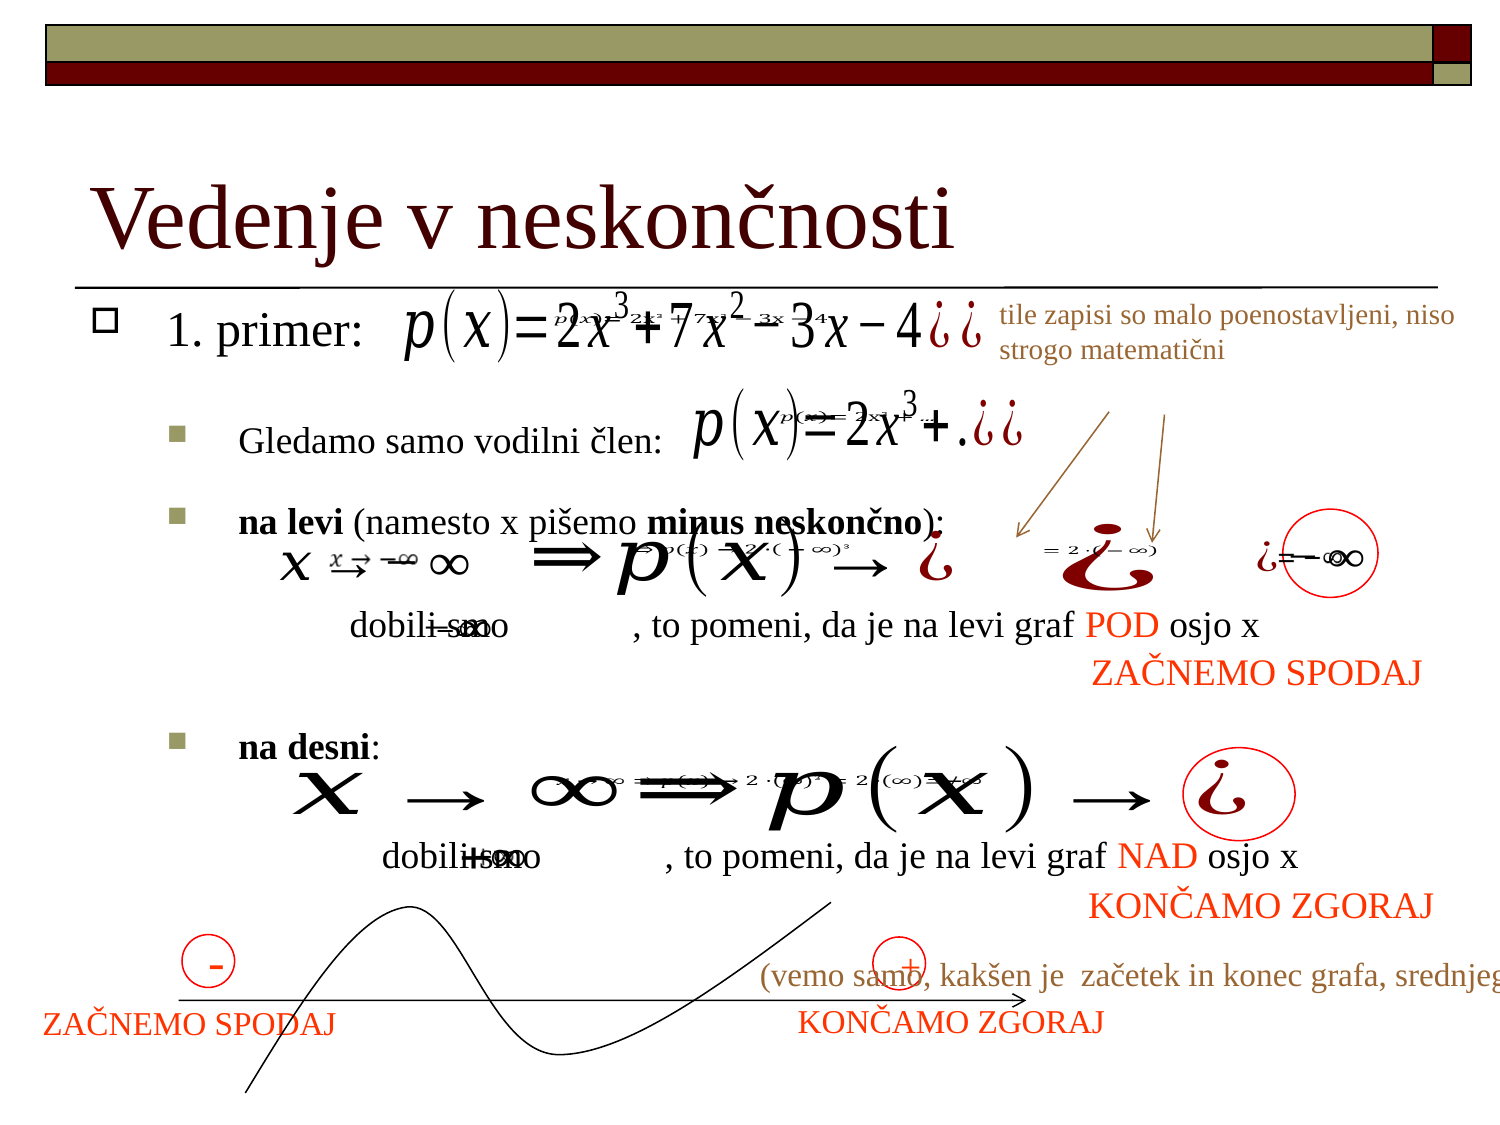

# Vedenje v neskončnosti
tile zapisi so malo poenostavljeni, niso
strogo matematični
1. primer:
Gledamo samo vodilni člen:
na levi (namesto x pišemo minus neskončno):
na desni:
dobili smo , to pomeni, da je na levi graf POD osjo x
ZAČNEMO SPODAJ
dobili smo , to pomeni, da je na levi graf NAD osjo x
KONČAMO ZGORAJ
 -
 +
(vemo samo, kakšen je začetek in konec grafa, srednjega dela ne poznamo)
KONČAMO ZGORAJ
ZAČNEMO SPODAJ